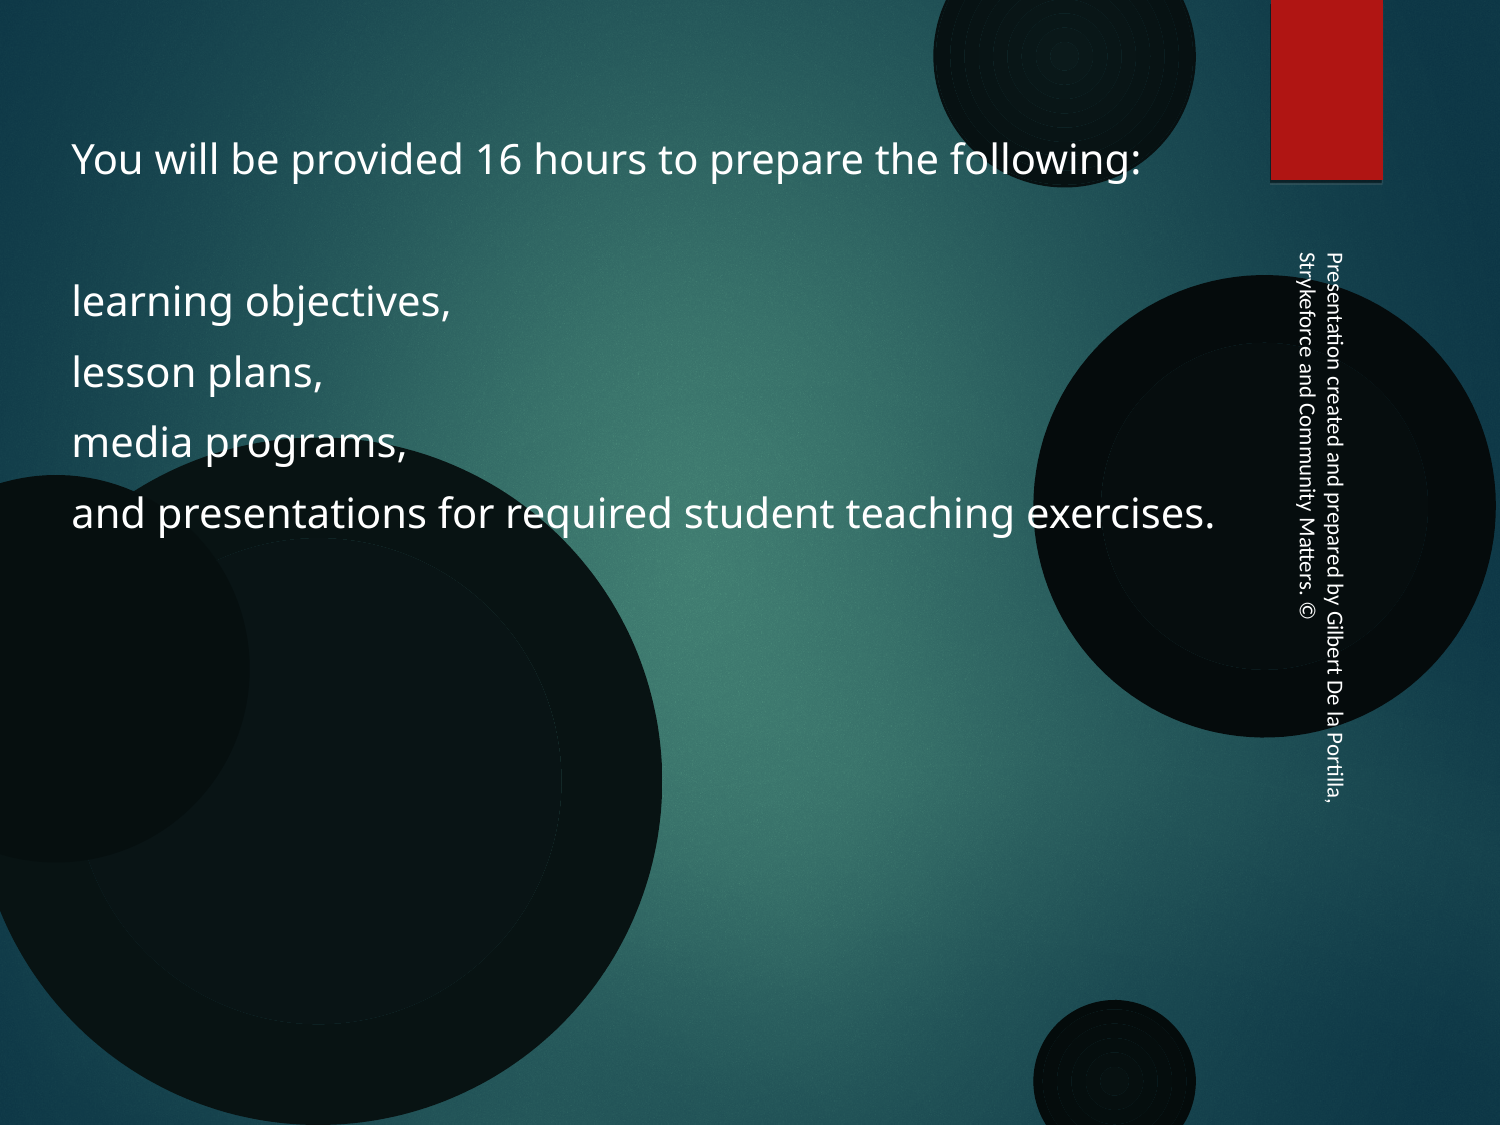

# You will be provided 16 hours to prepare the following:
learning objectives,
lesson plans,
media programs,
and presentations for required student teaching exercises.
Presentation created and prepared by Gilbert De la Portilla, Strykeforce and Community Matters. ©